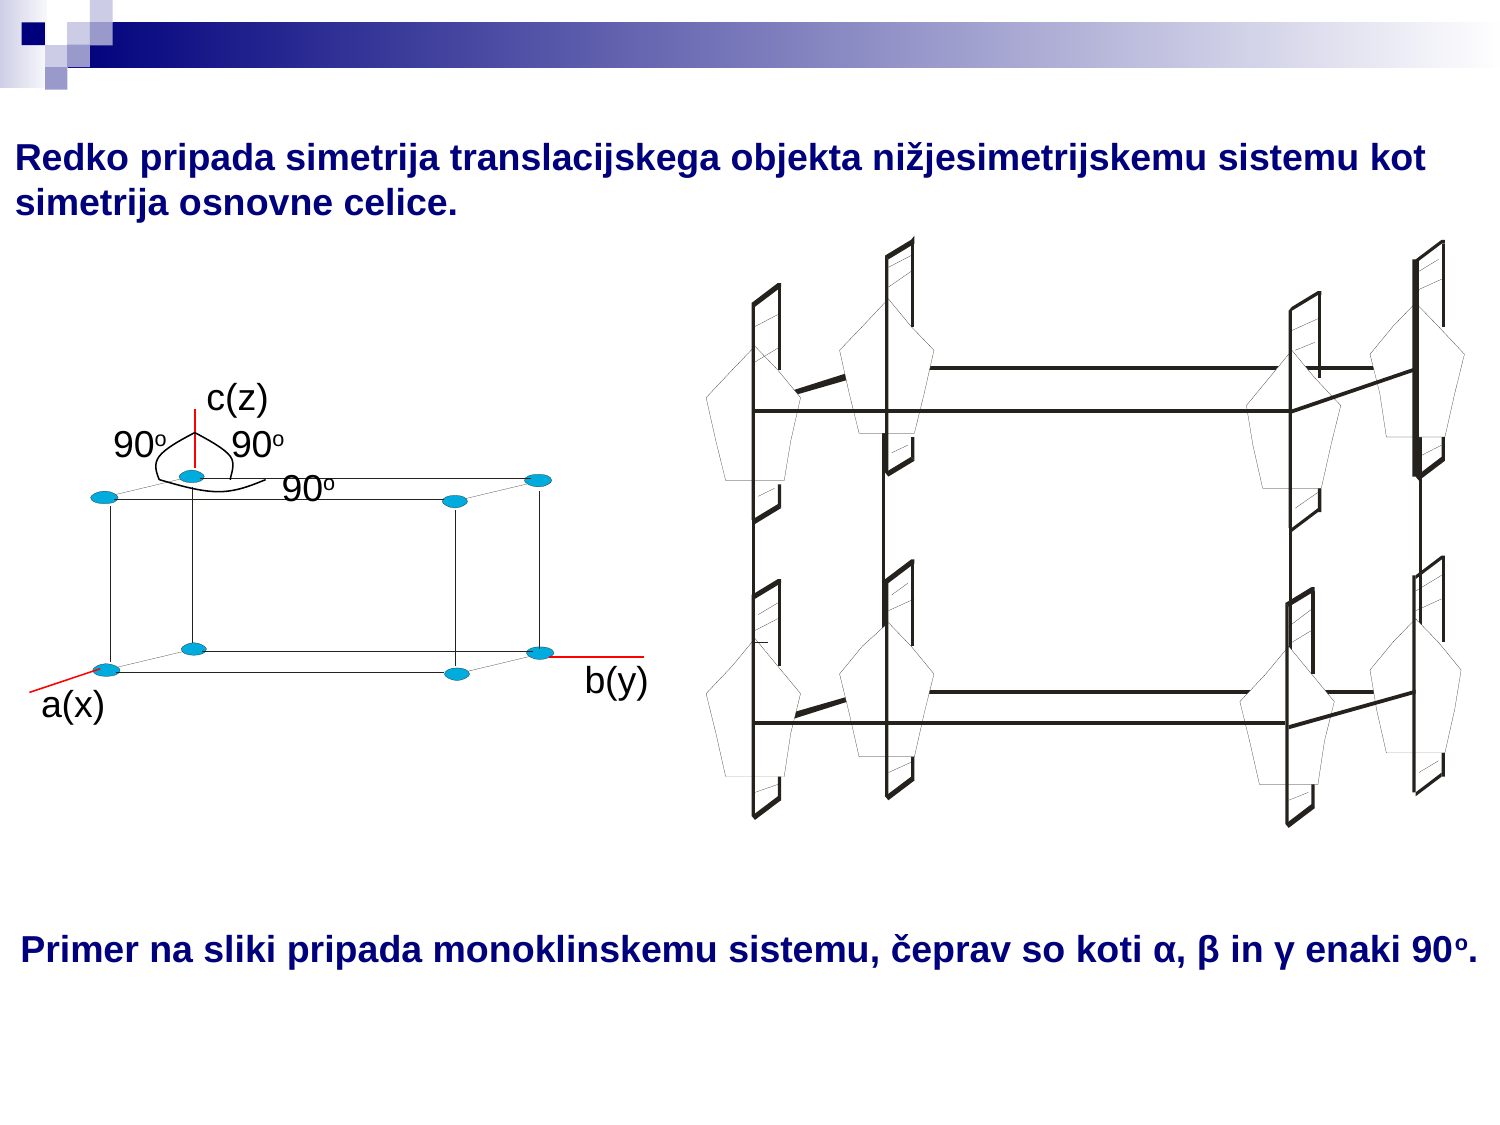

Redko pripada simetrija translacijskega objekta nižjesimetrijskemu sistemu kot simetrija osnovne celice.
c(z)
90o
90o
90o
b(y)
a(x)
Primer na sliki pripada monoklinskemu sistemu, čeprav so koti α, β in γ enaki 90o.